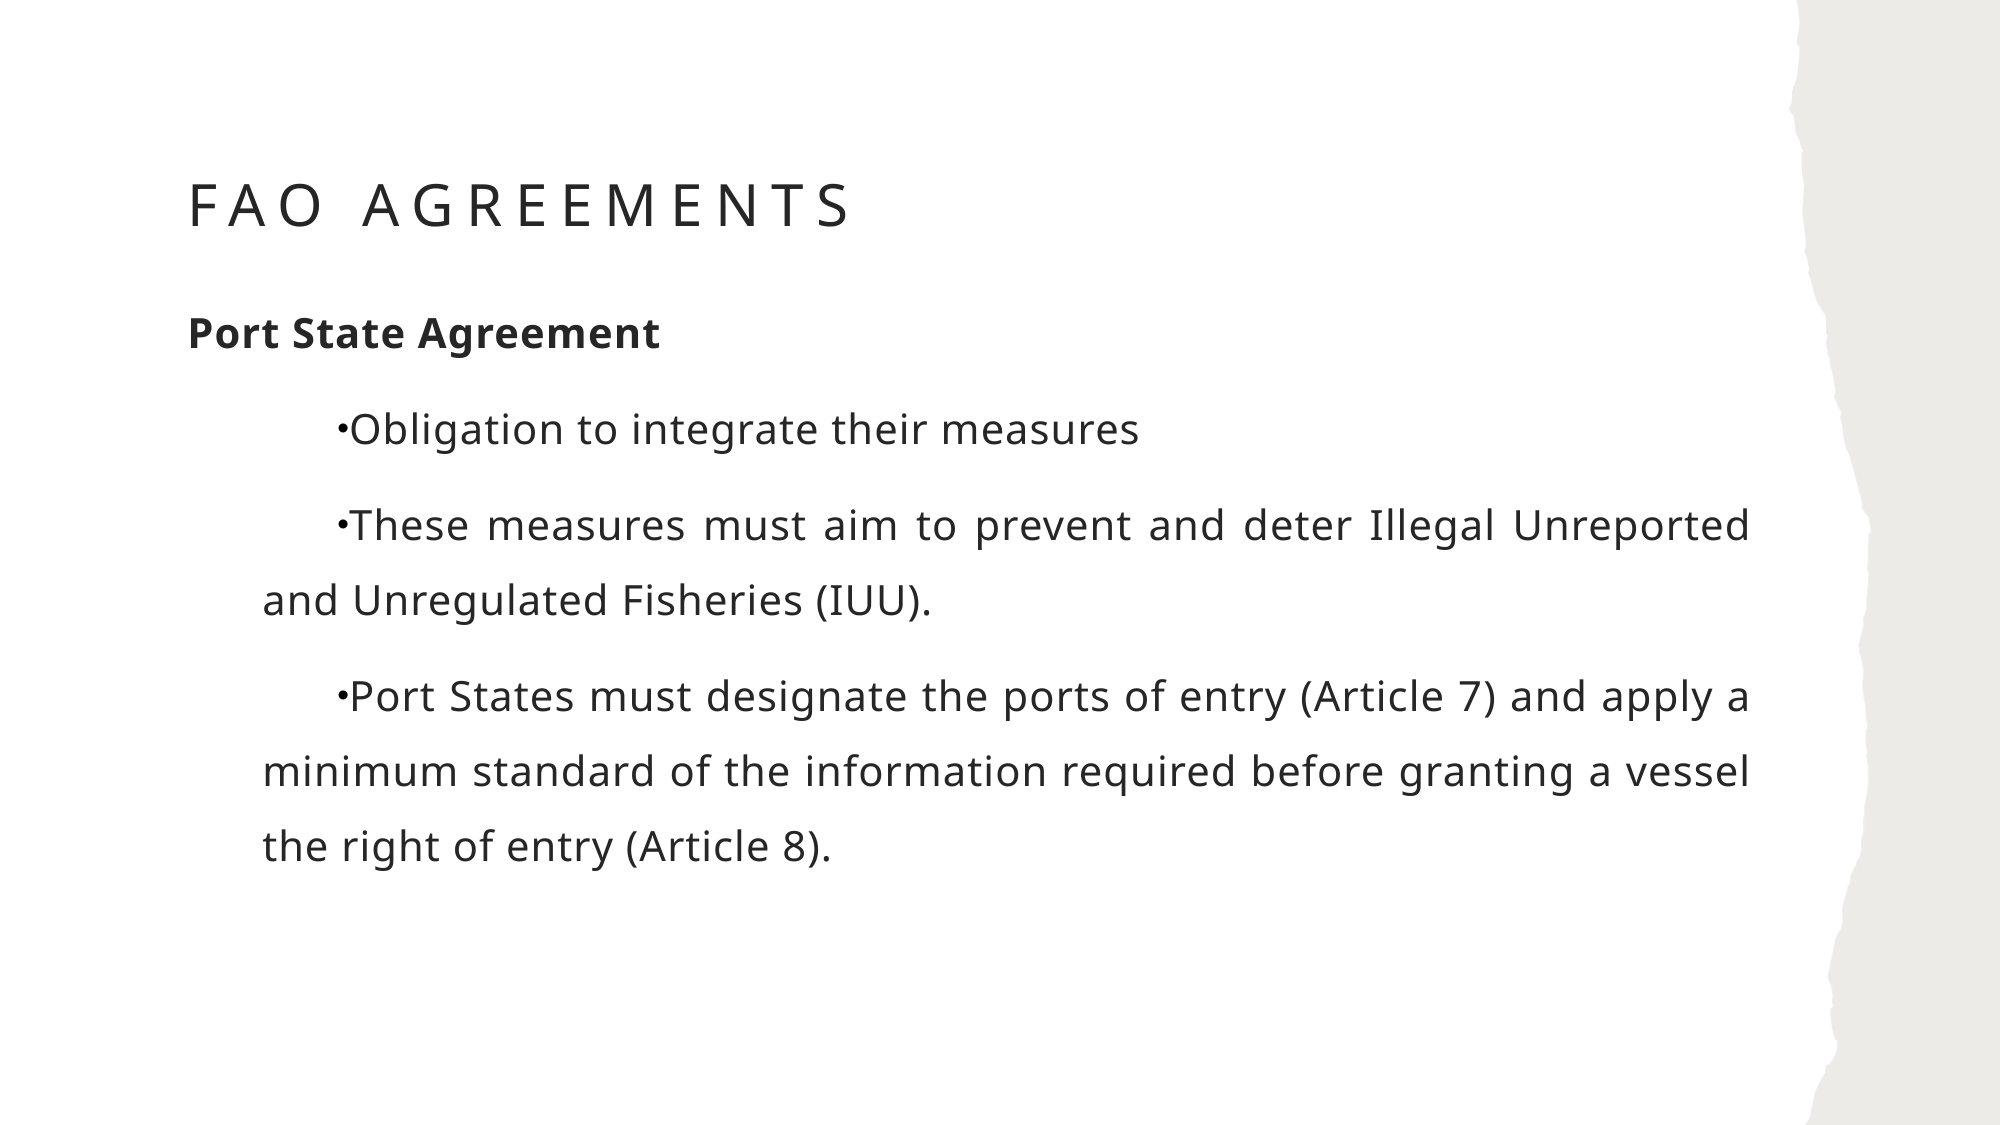

# FAO Agreements
Port State Agreement
Obligation to integrate their measures
These measures must aim to prevent and deter Illegal Unreported and Unregulated Fisheries (IUU).
Port States must designate the ports of entry (Article 7) and apply a minimum standard of the information required before granting a vessel the right of entry (Article 8).